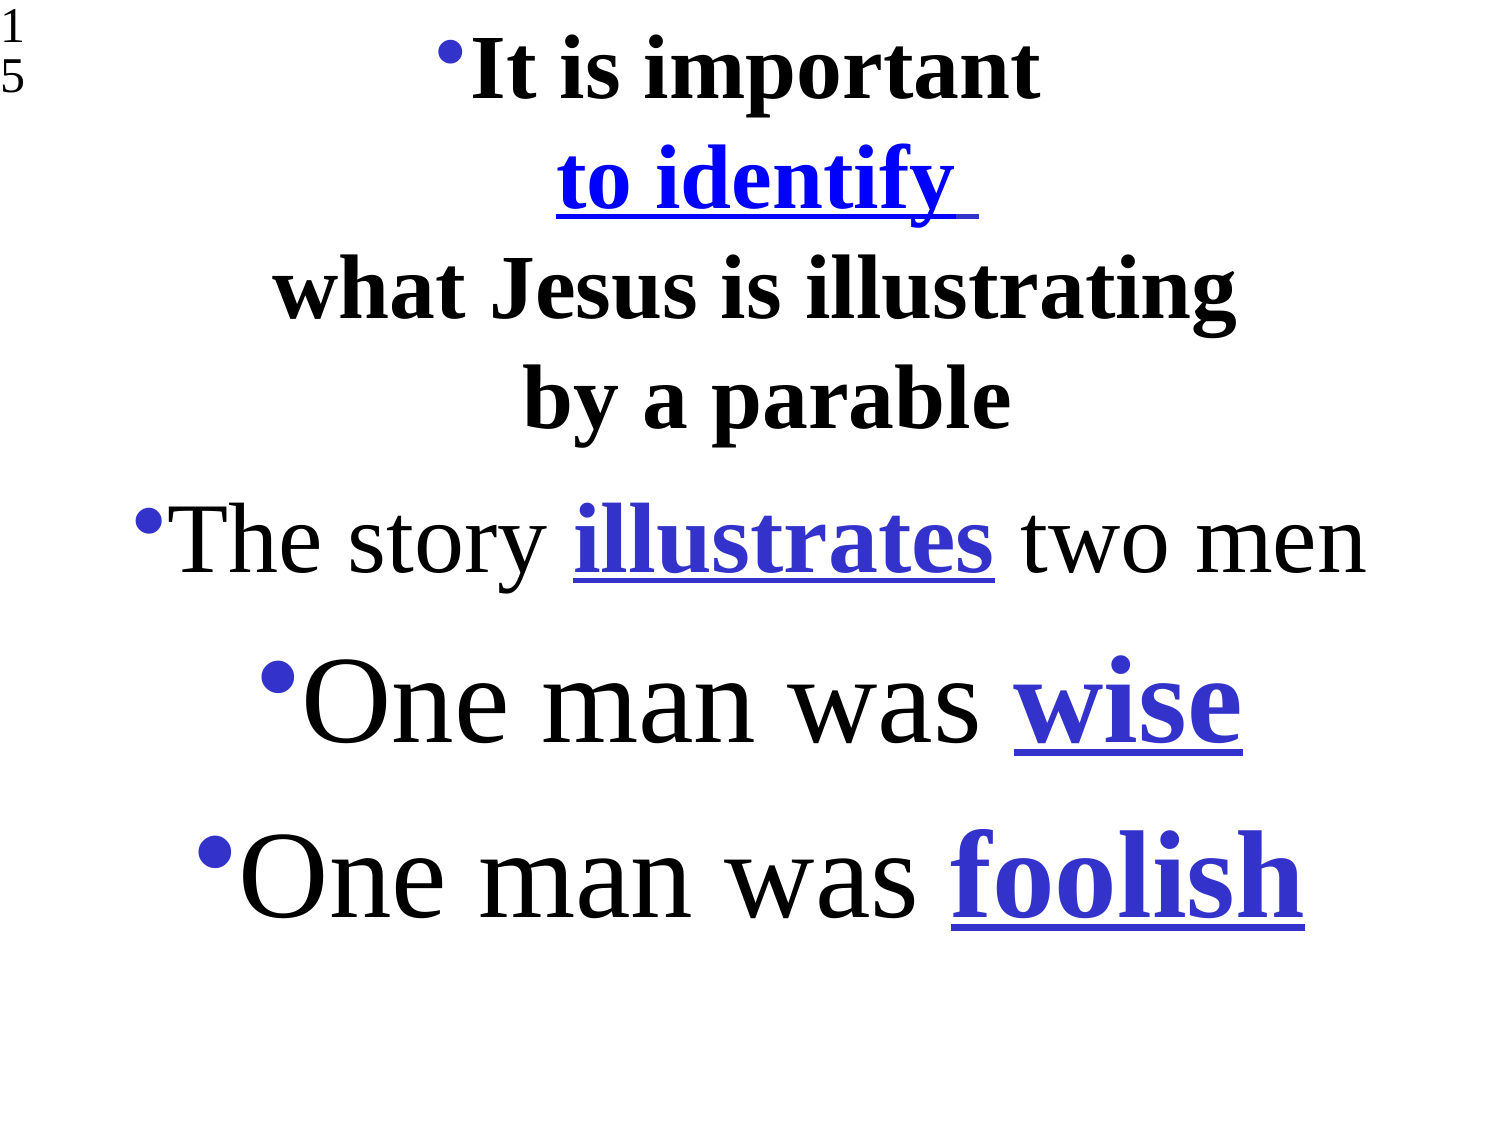

It is important
to identify
what Jesus is illustrating
by a parable
The story illustrates two men
One man was wise
One man was foolish